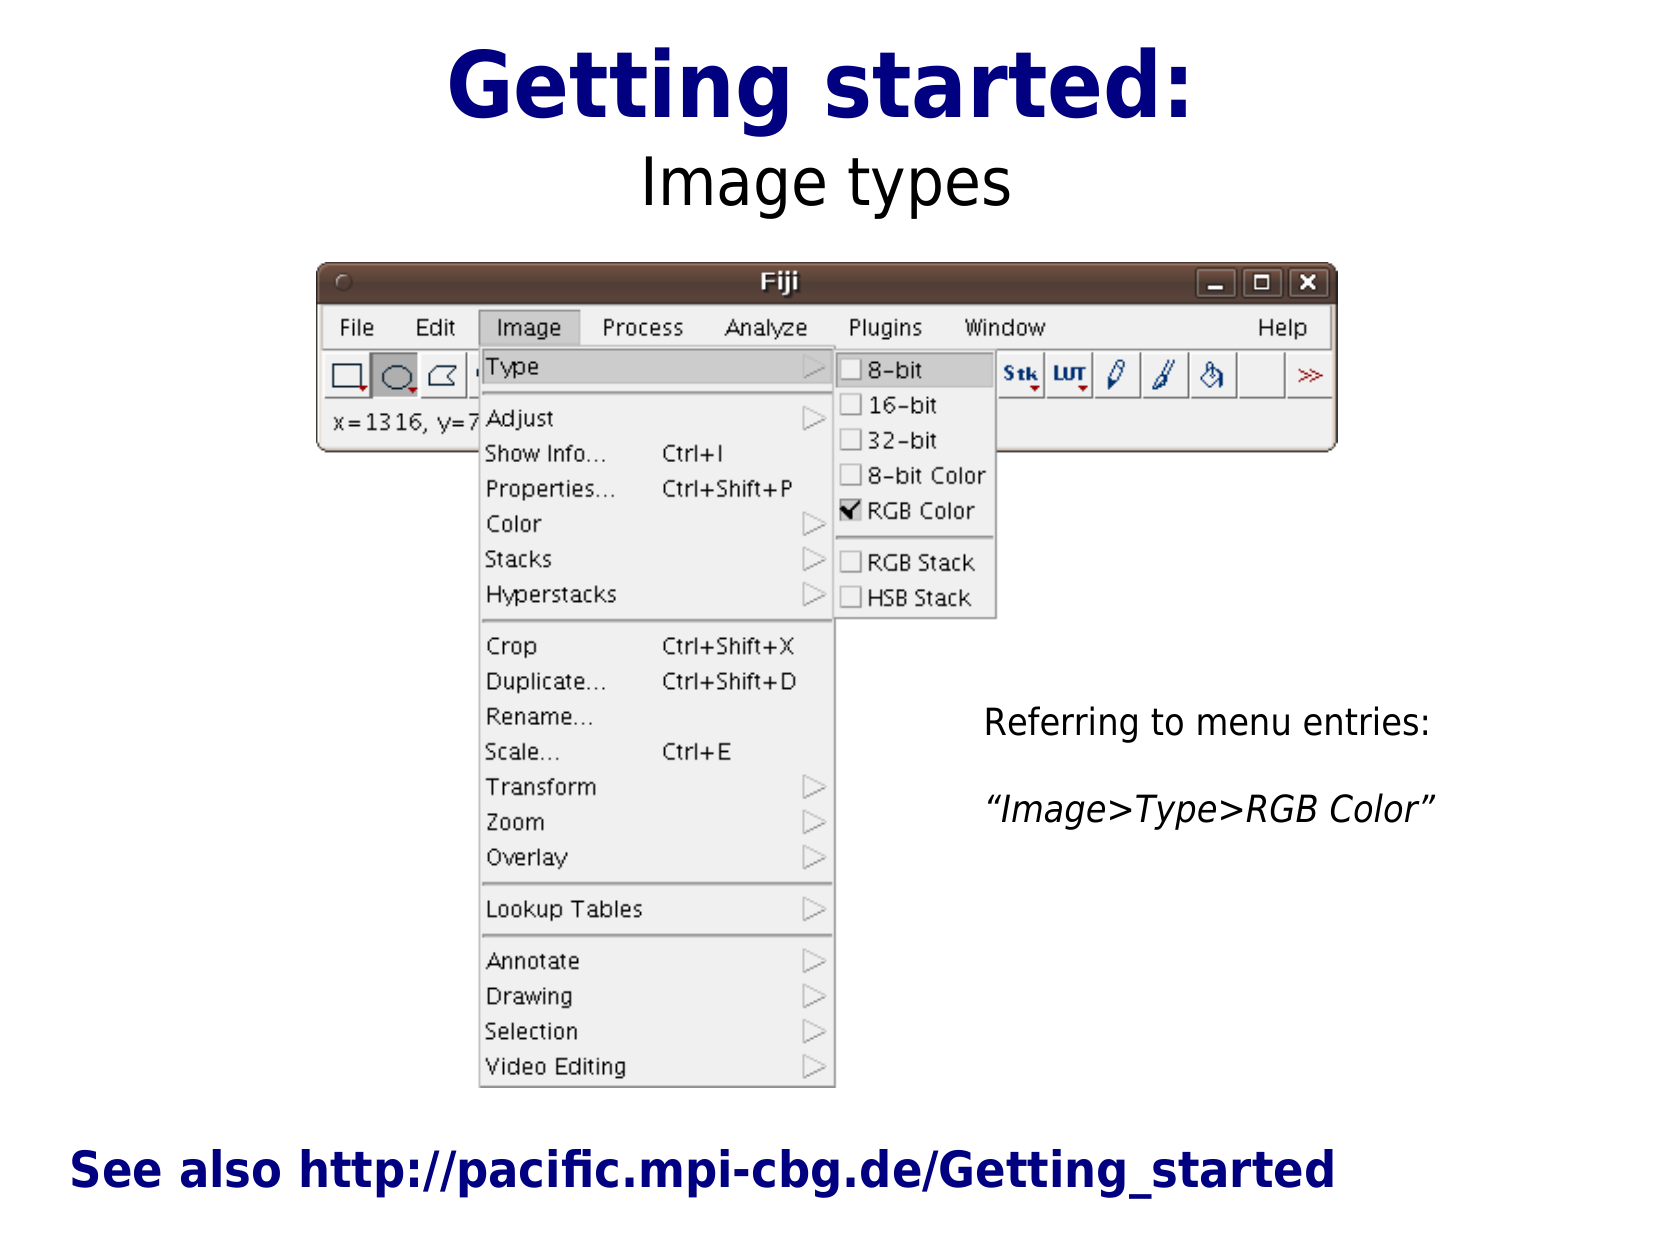

Getting started:
# Image types
Referring to menu entries:
“Image>Type>RGB Color”
See also http://pacific.mpi-cbg.de/Getting_started